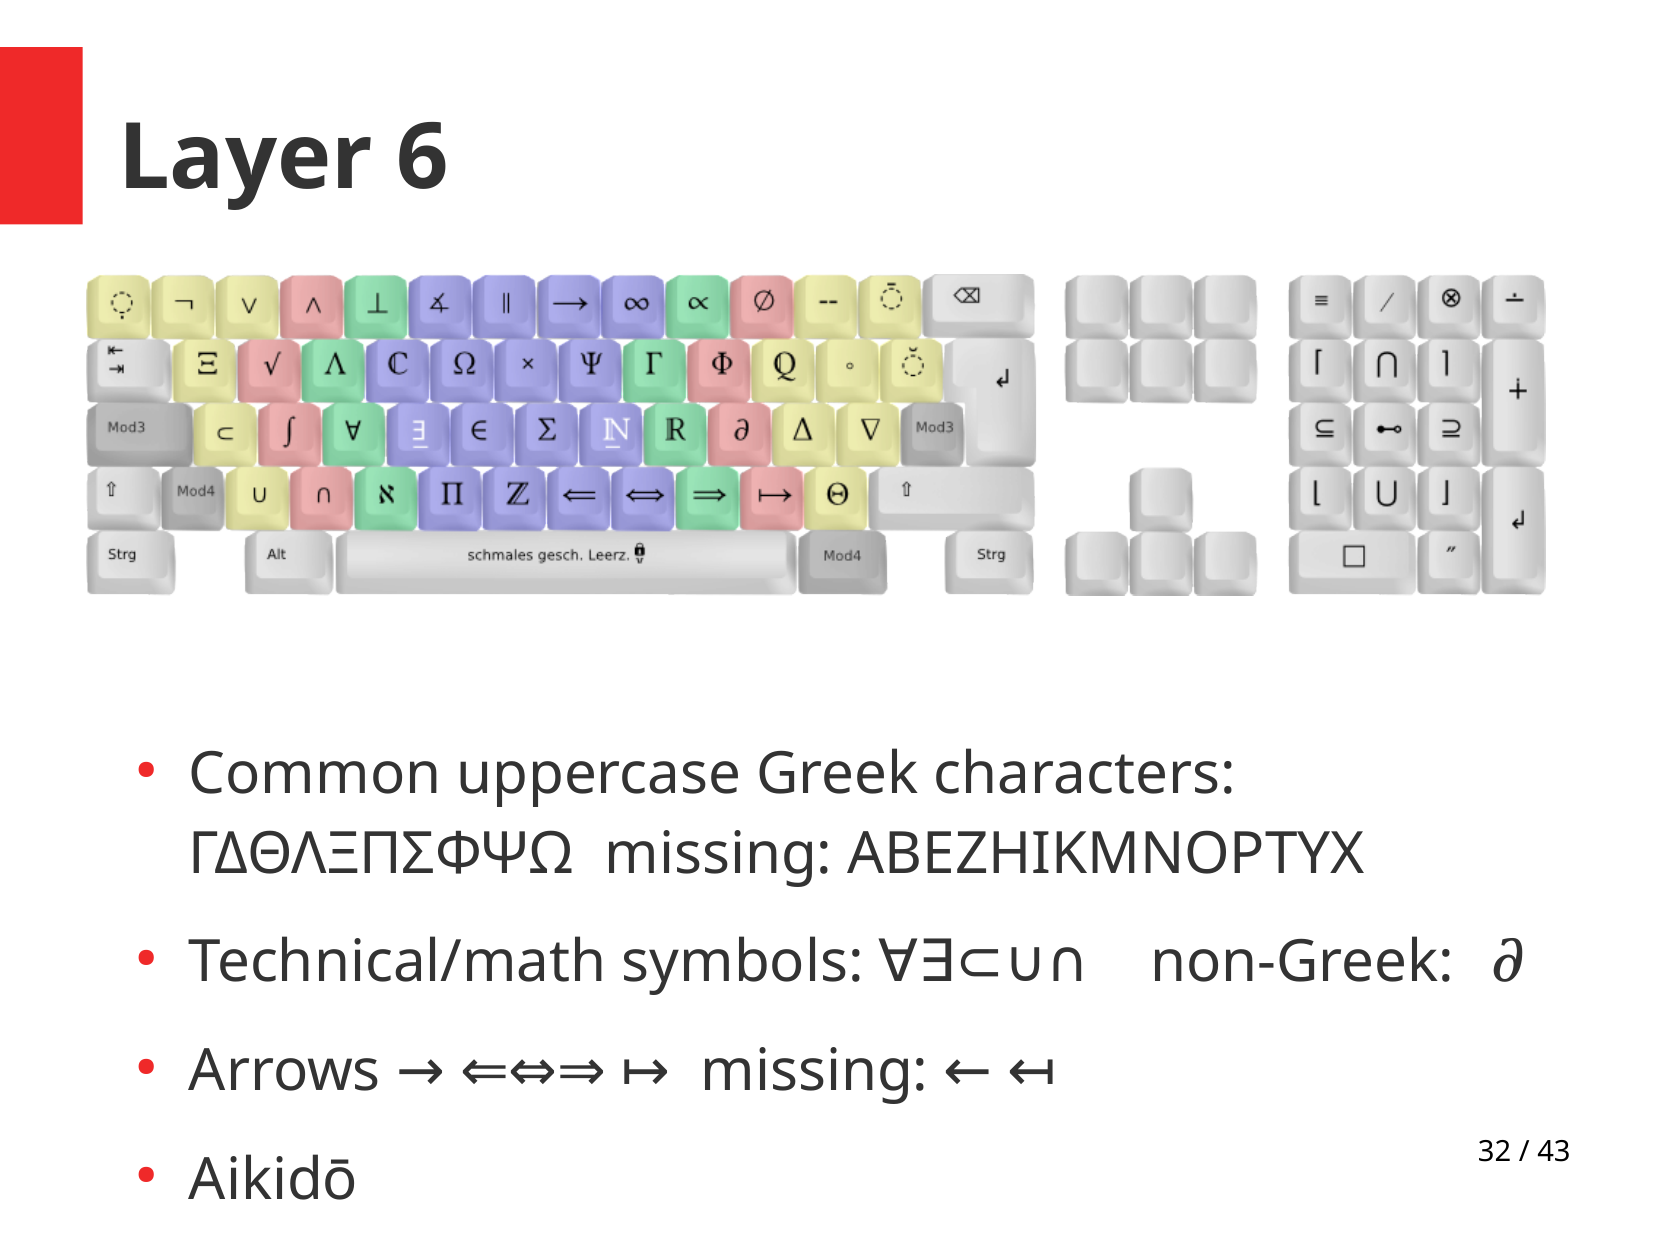

# Layer 6
Common uppercase Greek characters: ΓΔΘΛΞΠΣΦΨΩ missing: ΑΒΕΖΗΙΚΜΝΟΡΤΥΧ
Technical/math symbols: ∀∃⊂∪∩ non-Greek: 𝜕
Arrows → ⇐⇔⇒ ↦ missing: ← ↤
Aikidō
32